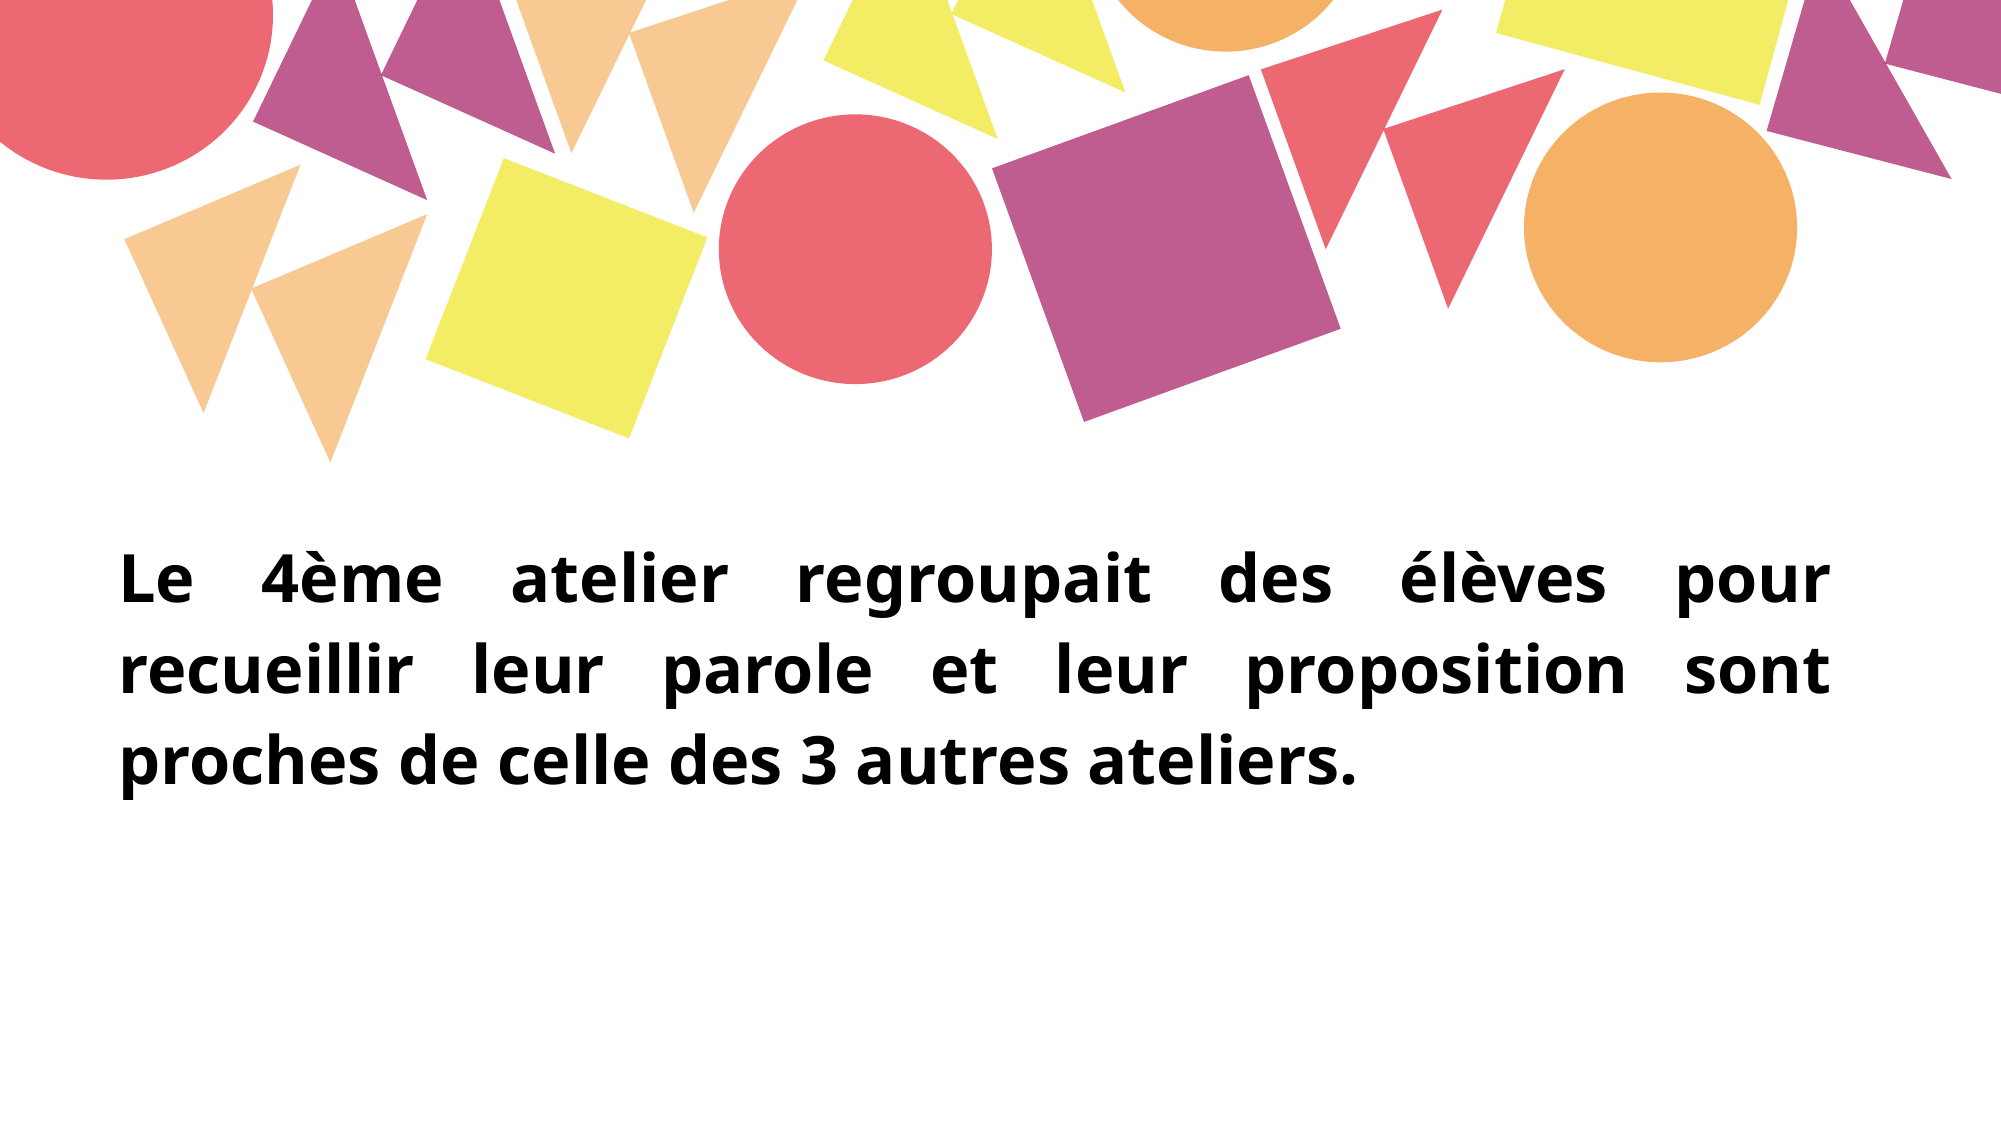

Le 4ème atelier regroupait des élèves pour recueillir leur parole et leur proposition sont proches de celle des 3 autres ateliers.